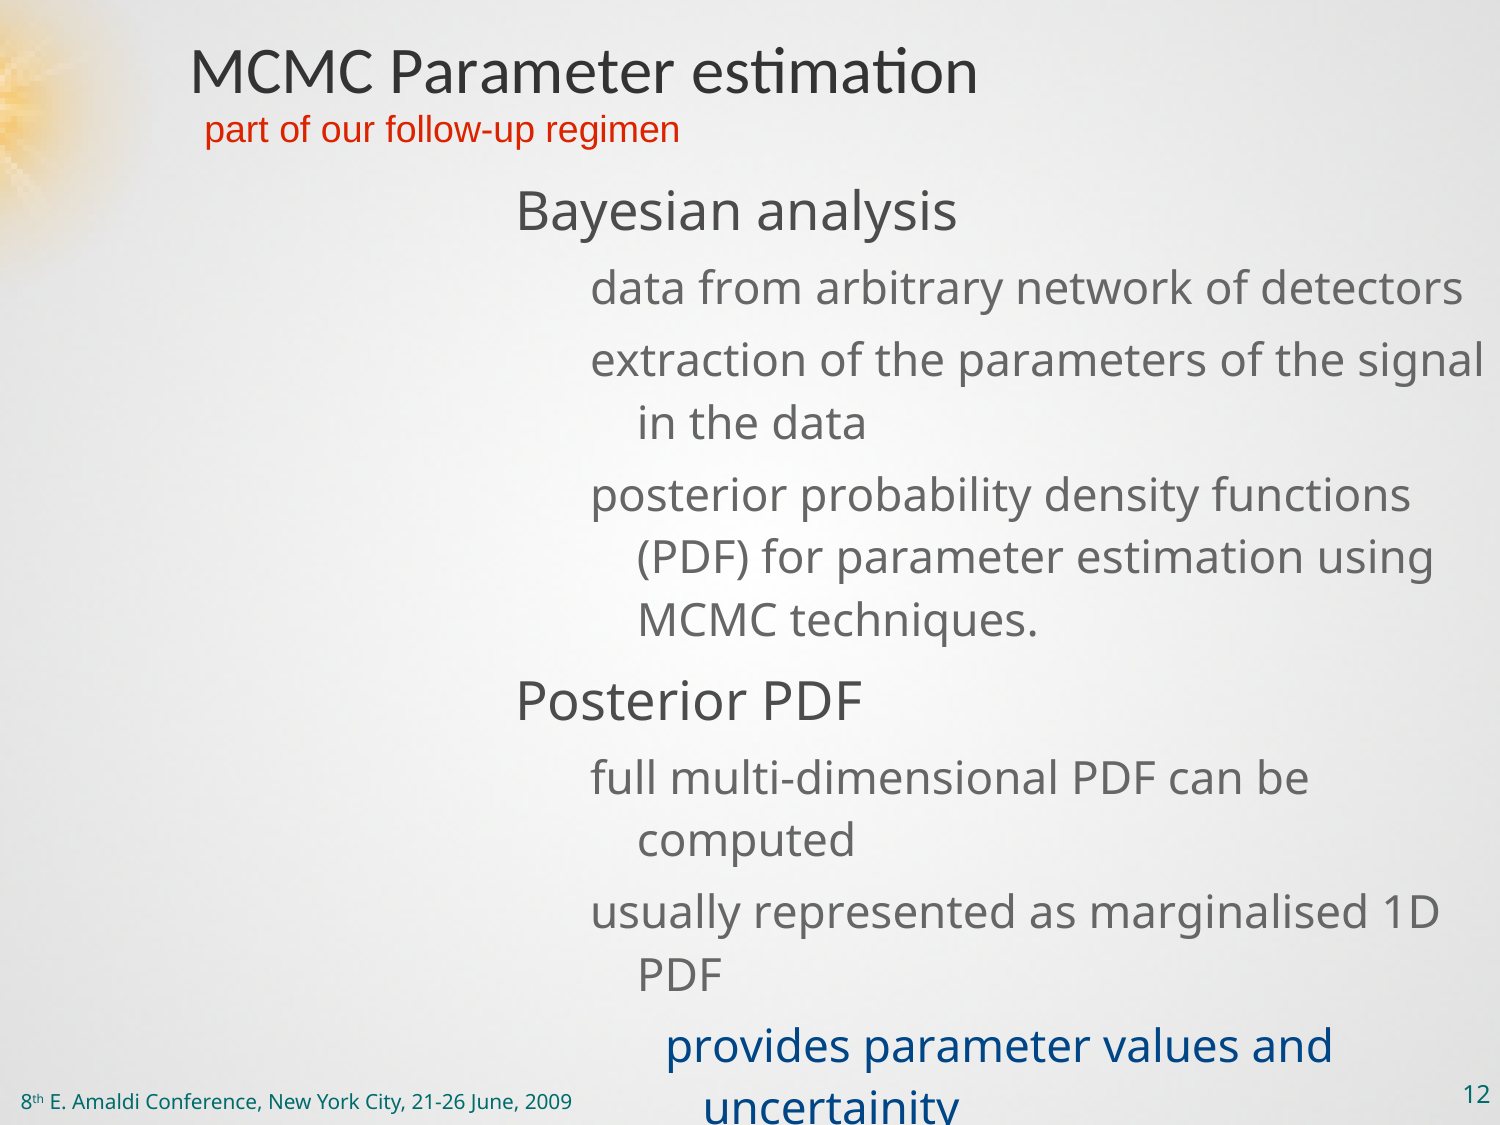

# MCMC Parameter estimation
part of our follow-up regimen
Bayesian analysis
data from arbitrary network of detectors
extraction of the parameters of the signal in the data
posterior probability density functions (PDF) for parameter estimation using MCMC techniques.
Posterior PDF
full multi-dimensional PDF can be computed
usually represented as marginalised 1D PDF
provides parameter values and uncertainity
different types of inspiral templates employed
Vivien Raymond's talk